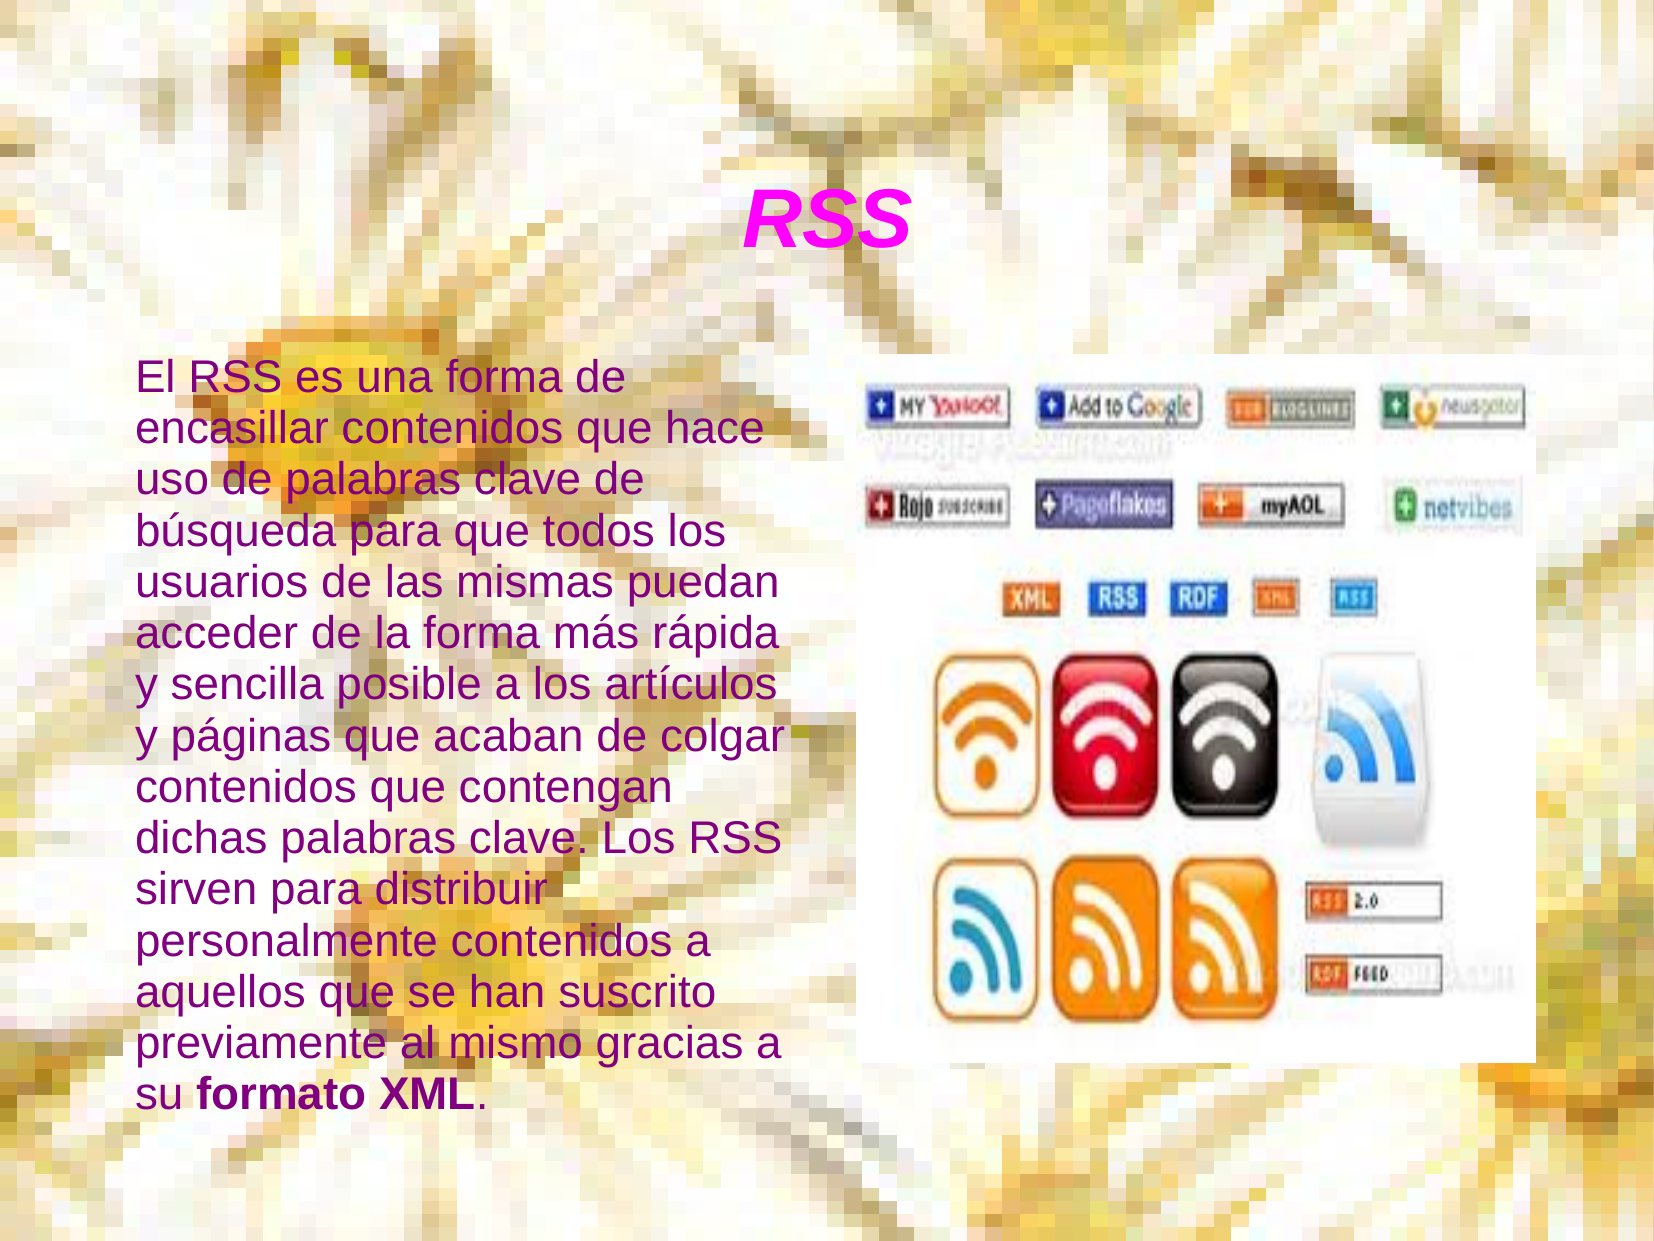

# RSS
El RSS es una forma de encasillar contenidos que hace uso de palabras clave de búsqueda para que todos los usuarios de las mismas puedan acceder de la forma más rápida y sencilla posible a los artículos y páginas que acaban de colgar contenidos que contengan dichas palabras clave. Los RSS sirven para distribuir personalmente contenidos a aquellos que se han suscrito previamente al mismo gracias a su formato XML.